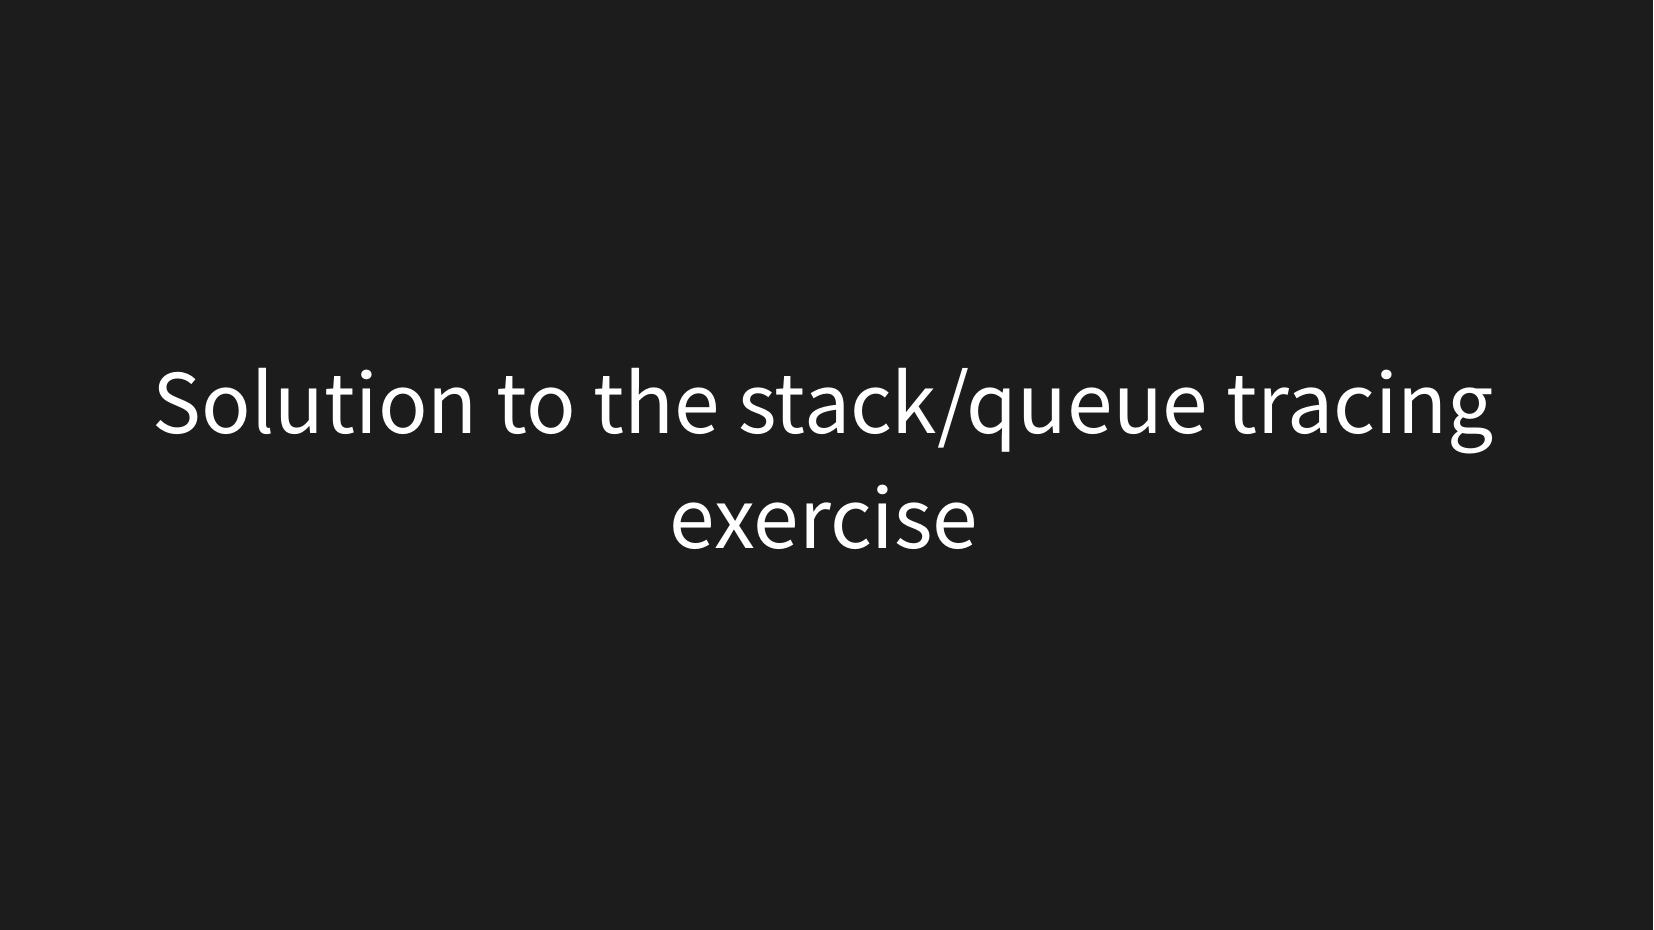

# Solution to the stack/queue tracing exercise